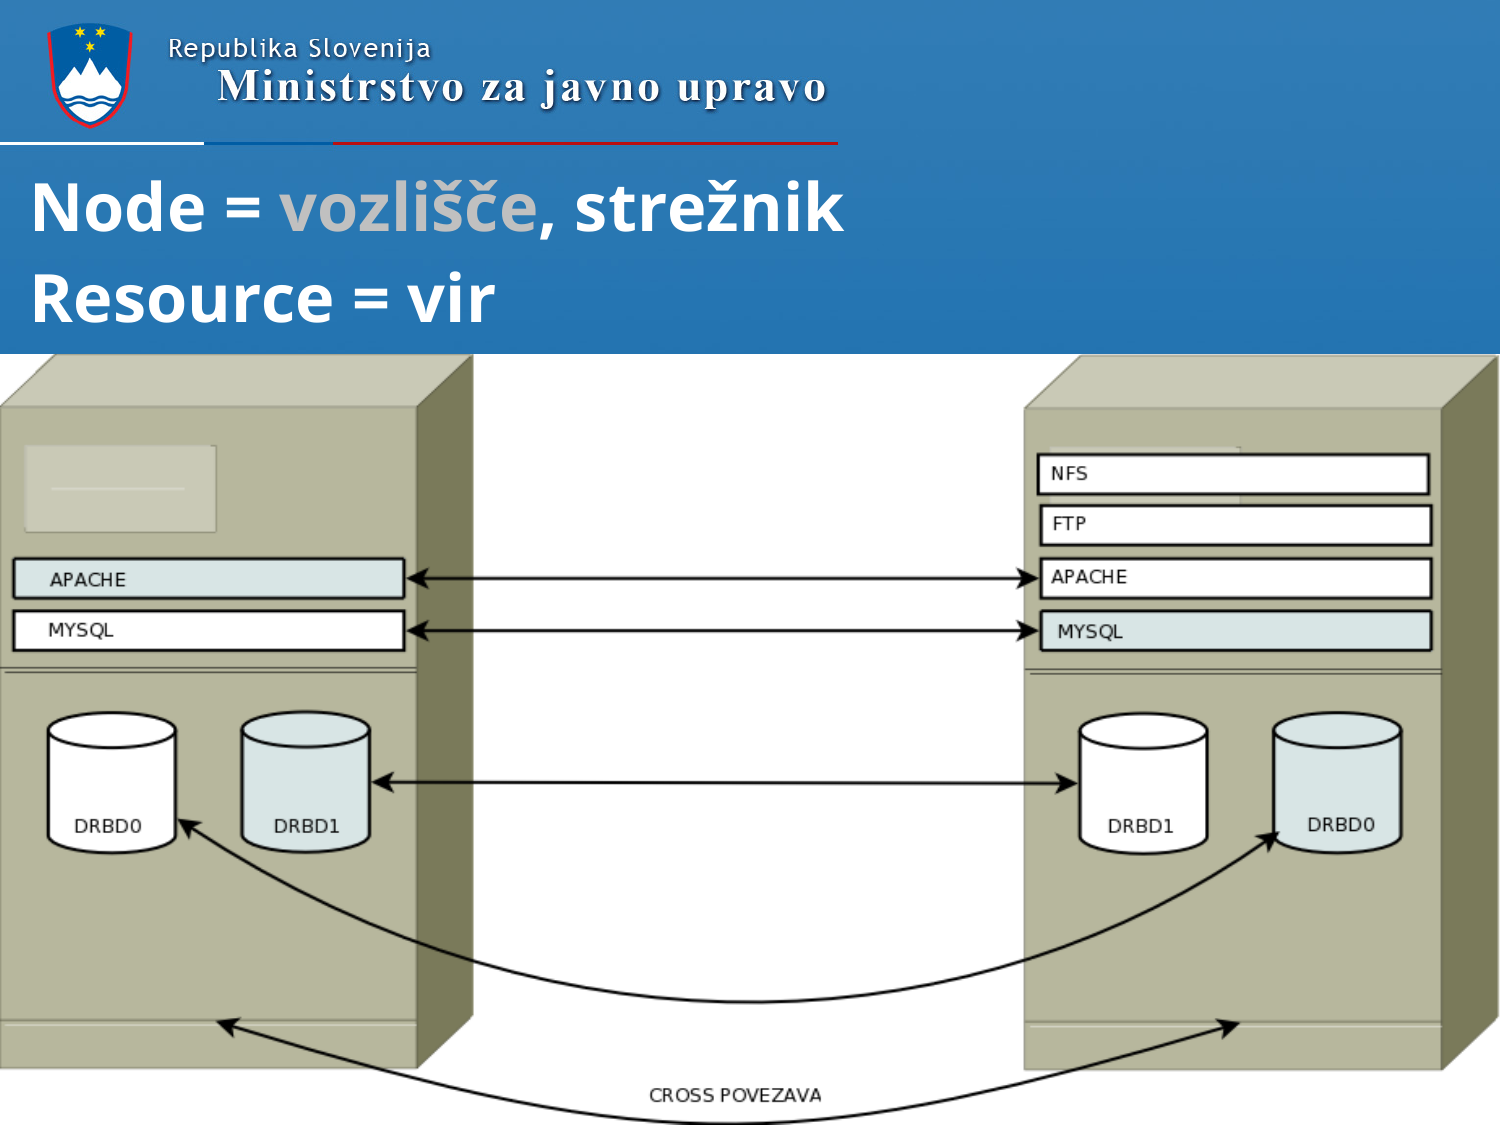

Node = vozlišče, strežnik
Resource = vir
6